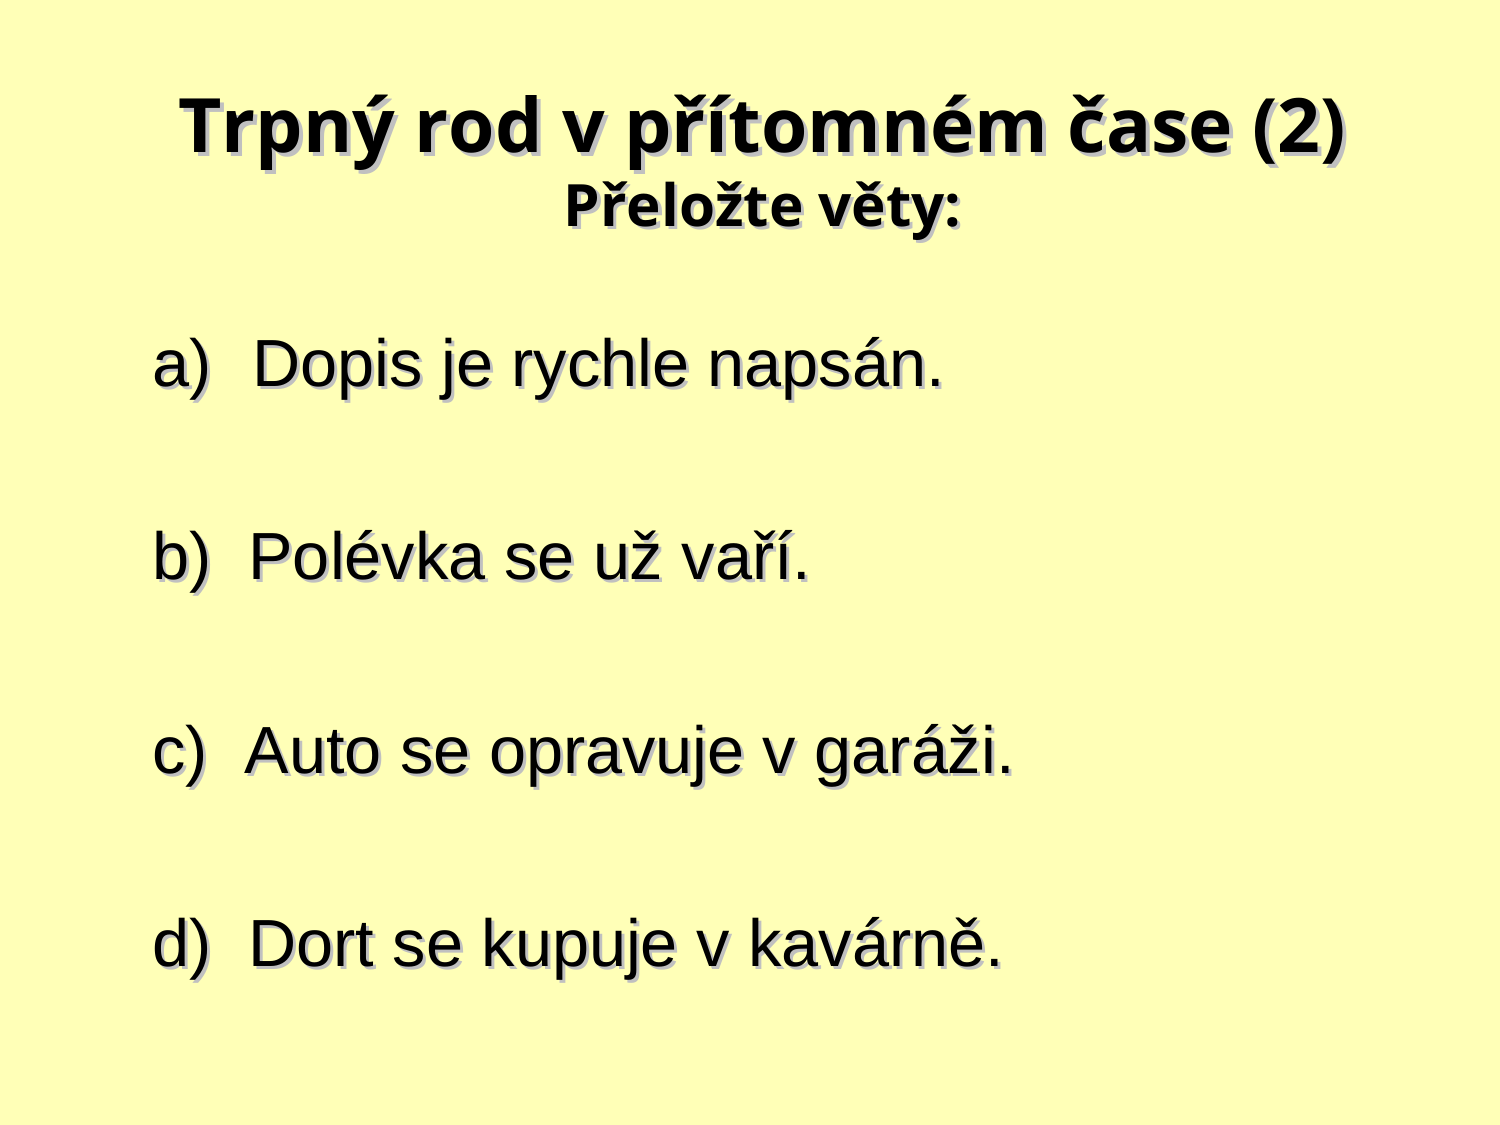

# Trpný rod v přítomném čase (2) Přeložte věty:
Dopis je rychle napsán.
b) Polévka se už vaří.
c) Auto se opravuje v garáži.
d) Dort se kupuje v kavárně.